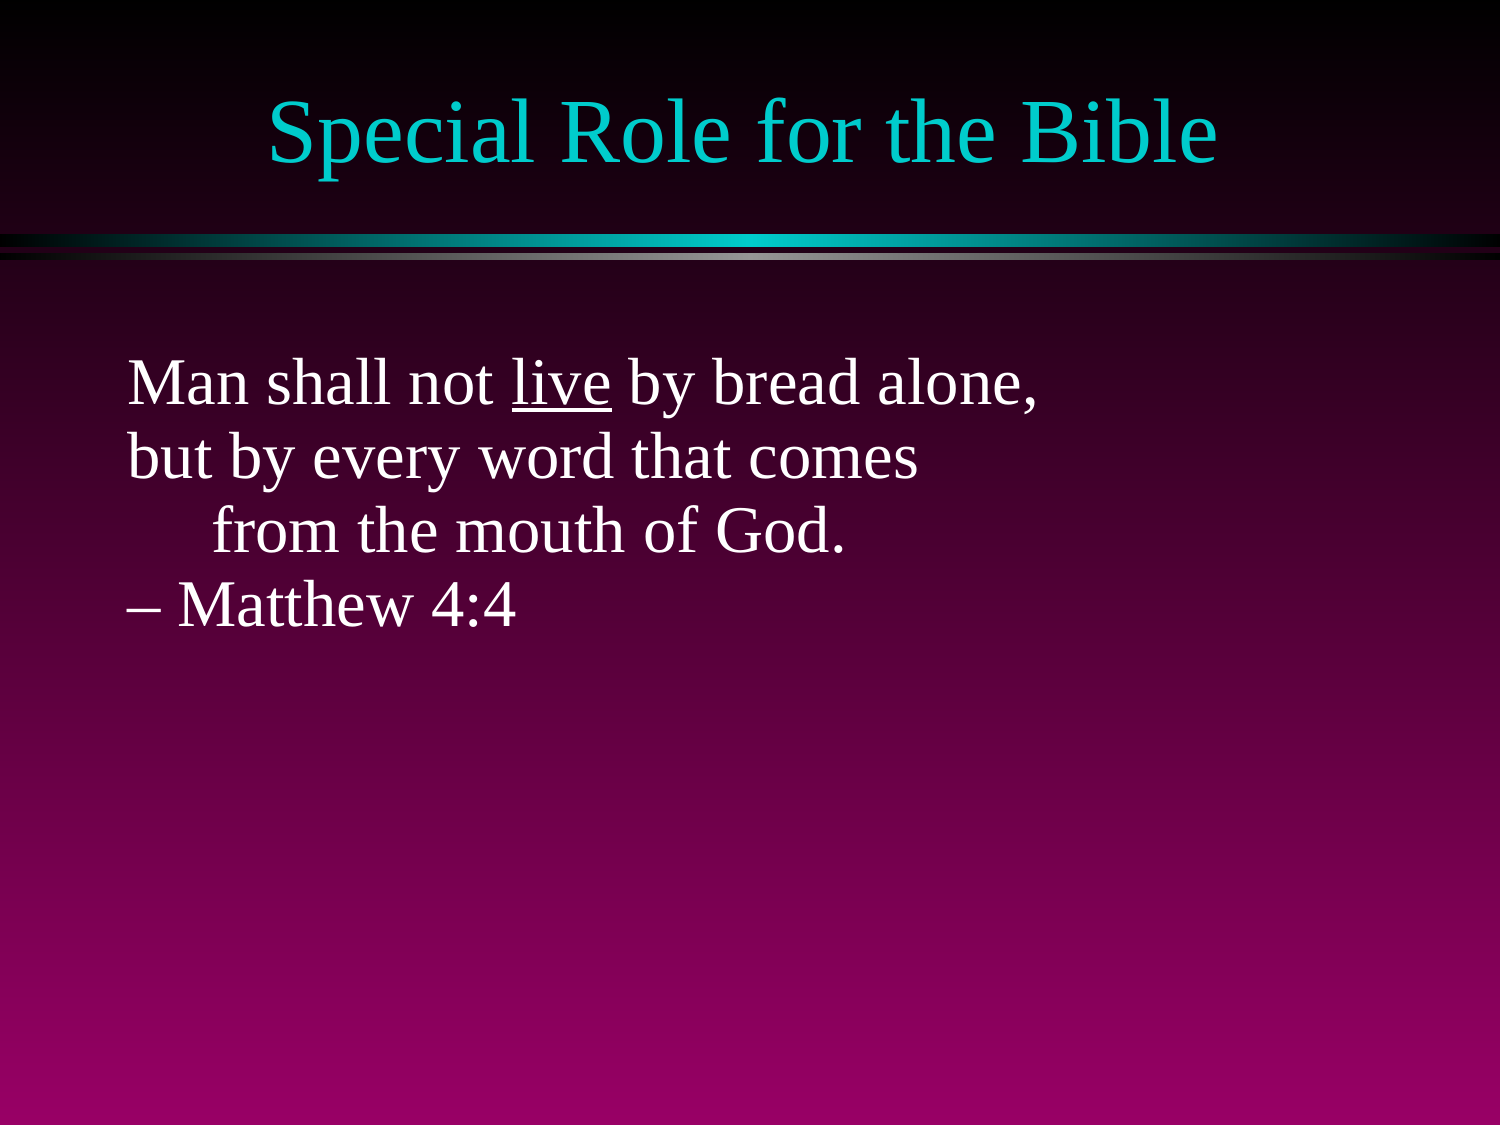

# Special Role for the Bible
Man shall not live by bread alone,
but by every word that comes
 from the mouth of God.
– Matthew 4:4